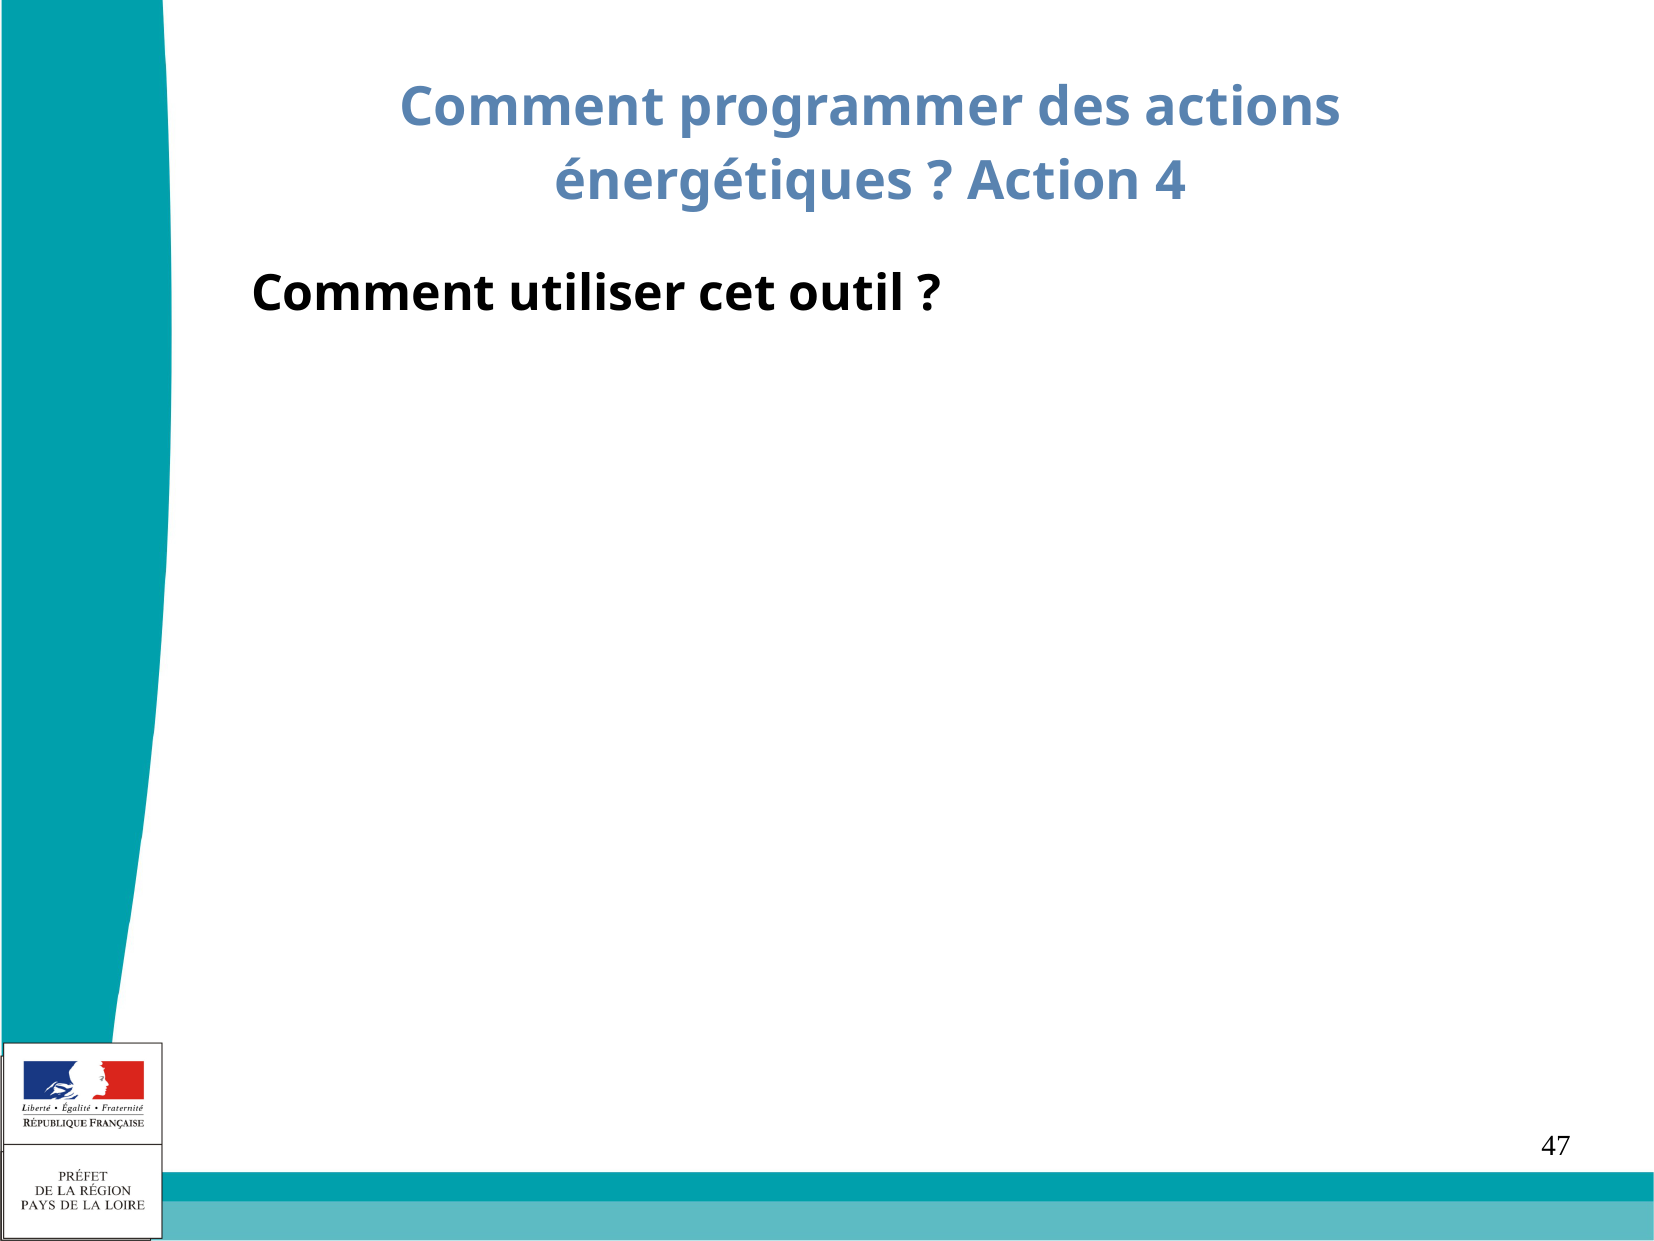

Comment programmer des actions énergétiques ? Action 4
Comment utiliser cet outil ?
47